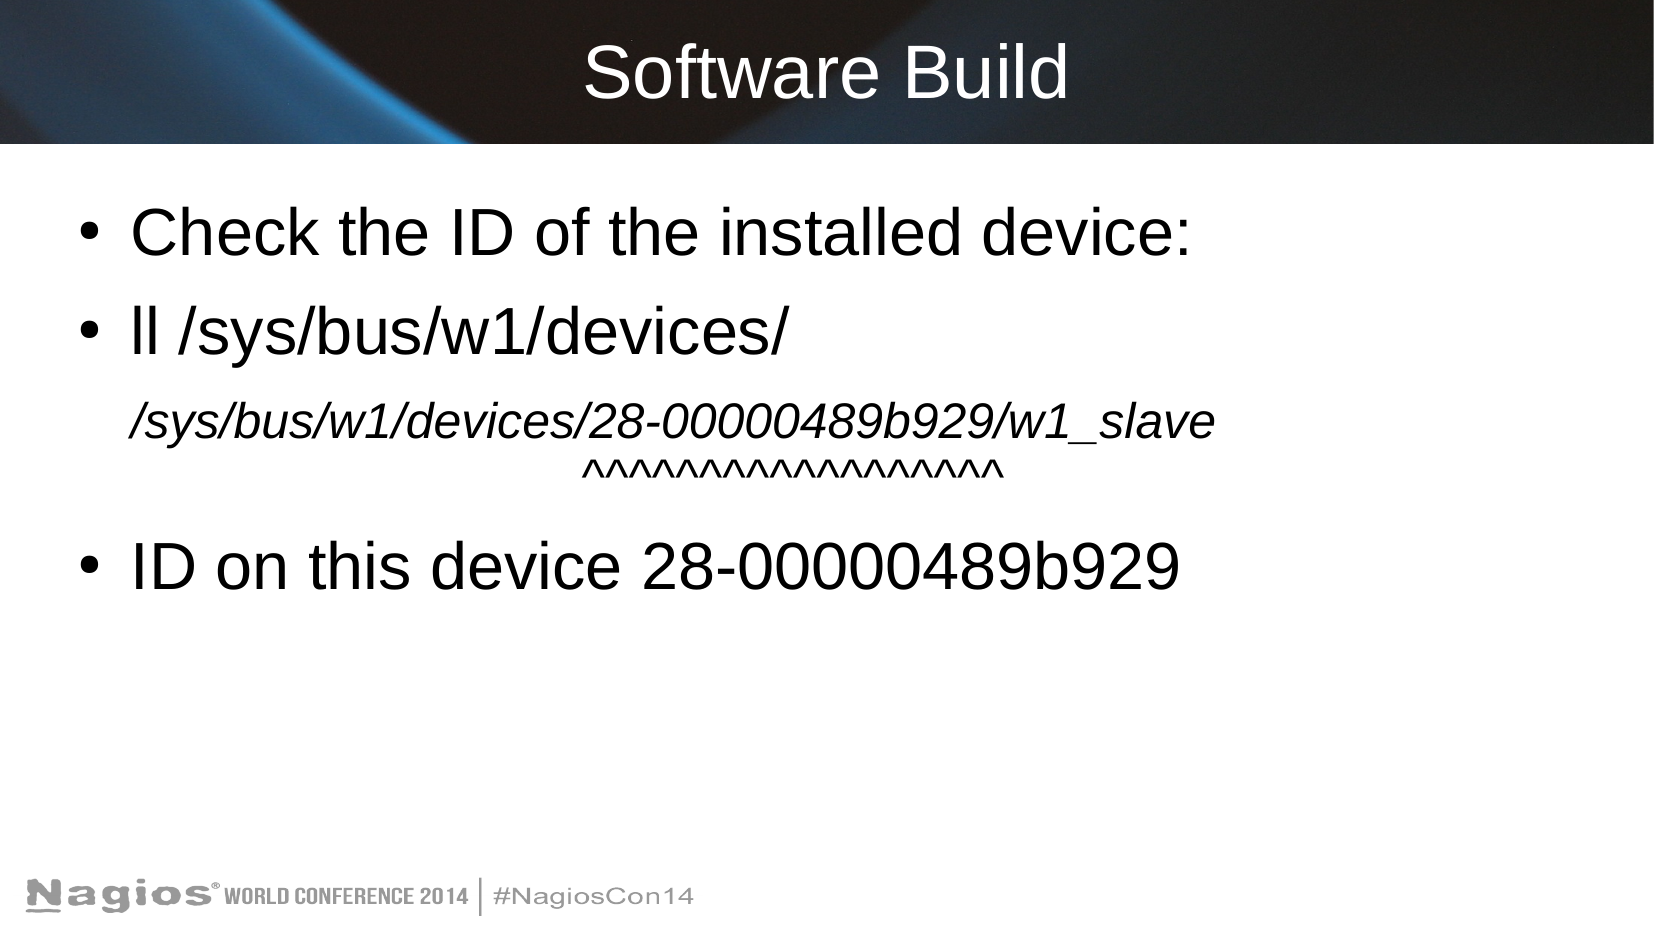

# Software Build
Check the ID of the installed device:
ll /sys/bus/w1/devices/
/sys/bus/w1/devices/28-00000489b929/w1_slave
						^^^^^^^^^^^^^^^^^^
ID on this device 28-00000489b929